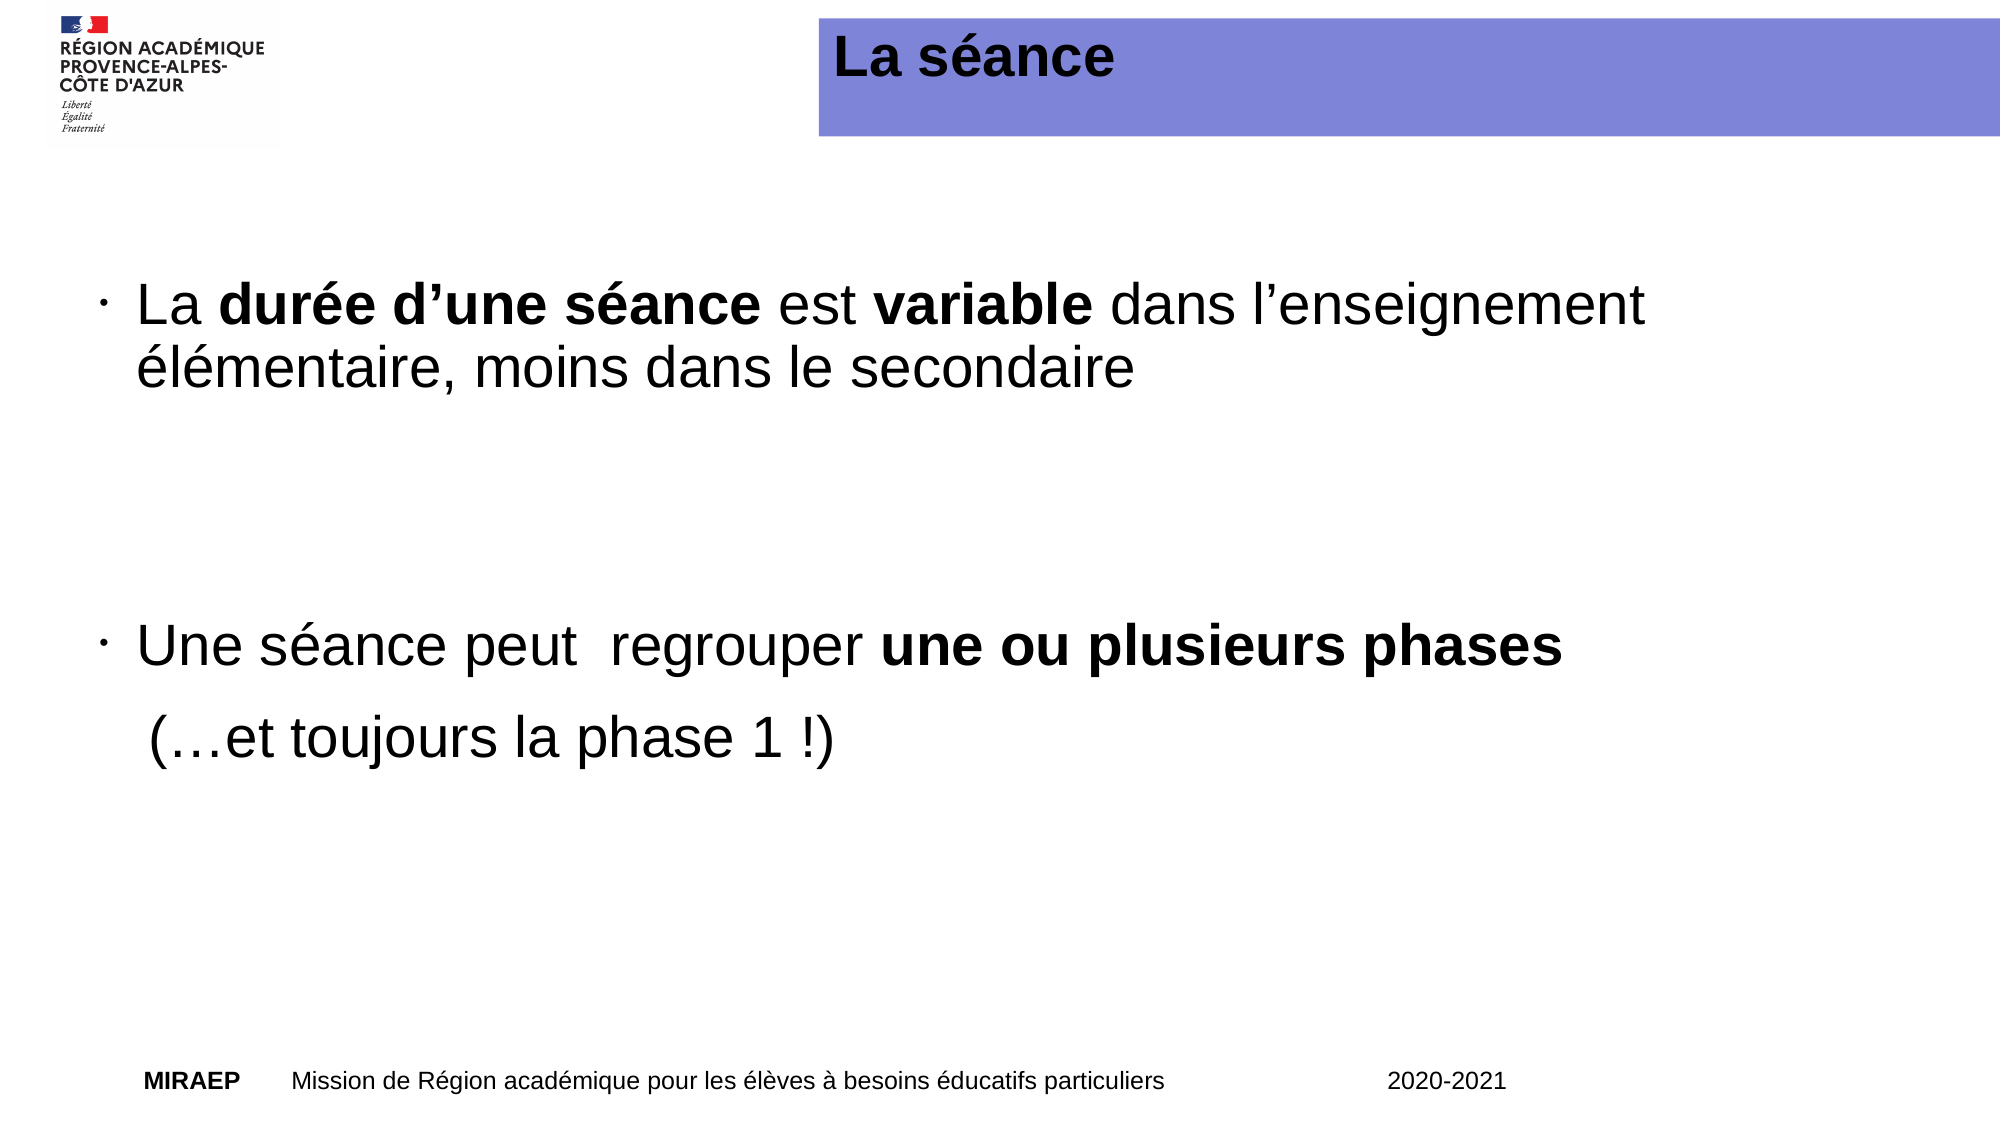

La séance
# La durée d’une séance est variable dans l’enseignement élémentaire, moins dans le secondaire
Une séance peut regrouper une ou plusieurs phases
 (…et toujours la phase 1 !)